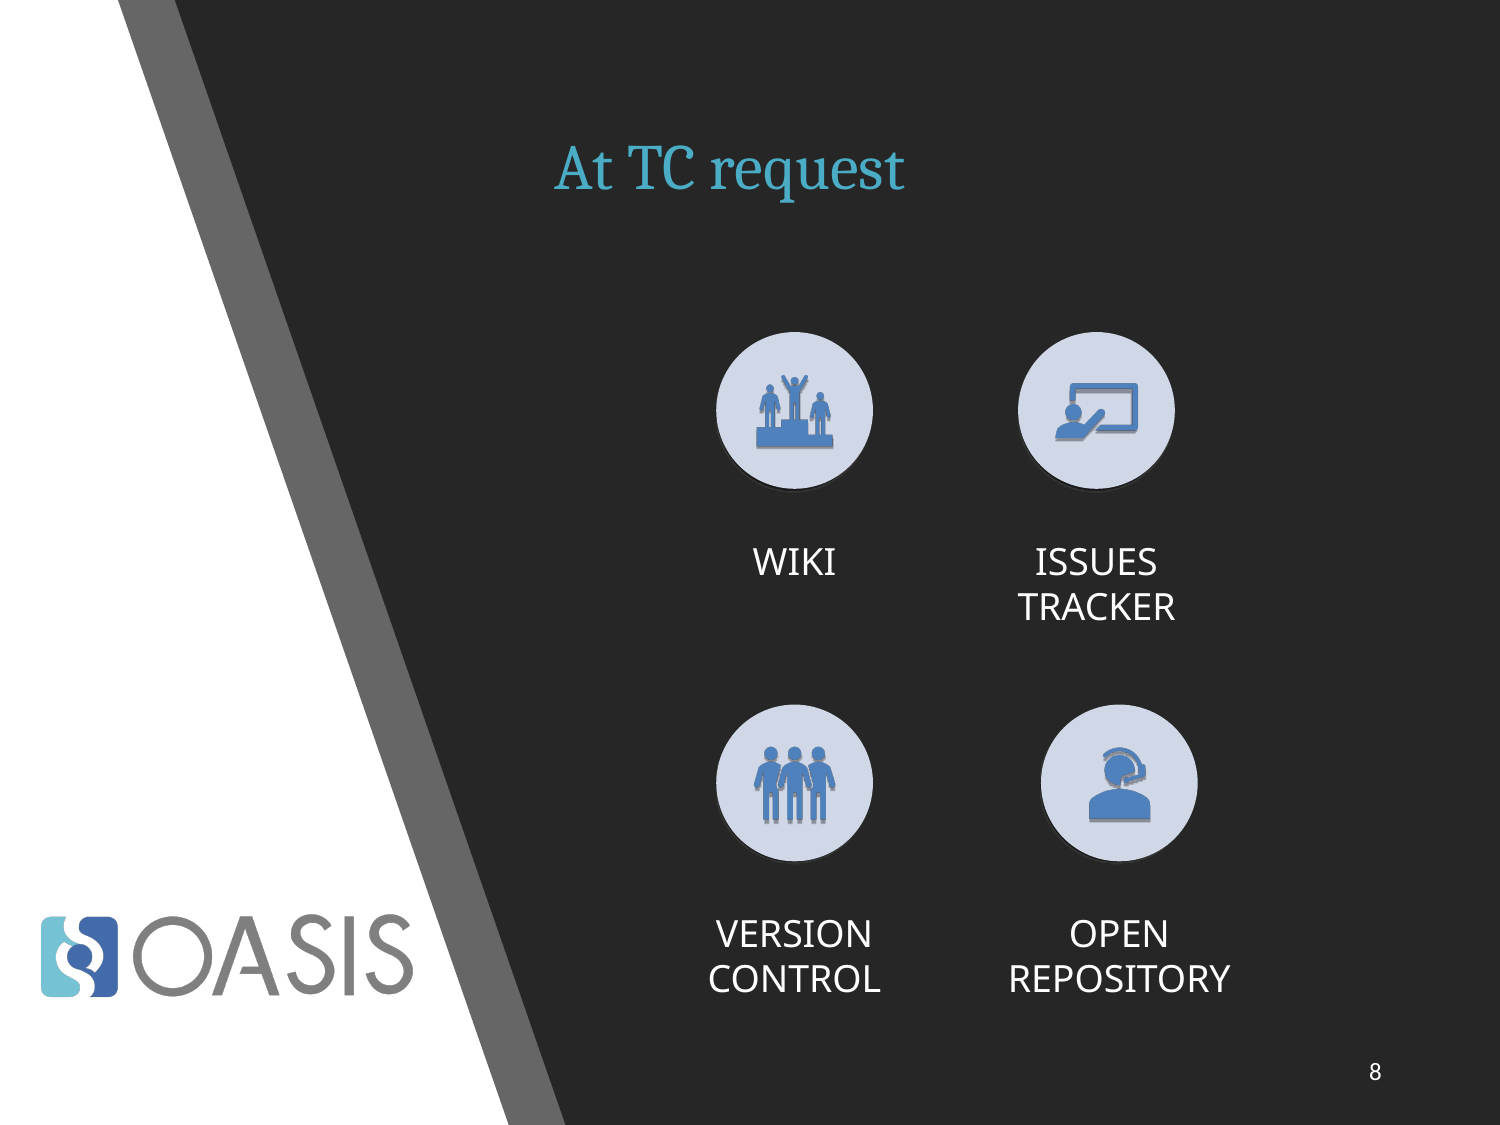

# At TC request
Wiki
Issues Tracker
Version Control
Open Repository